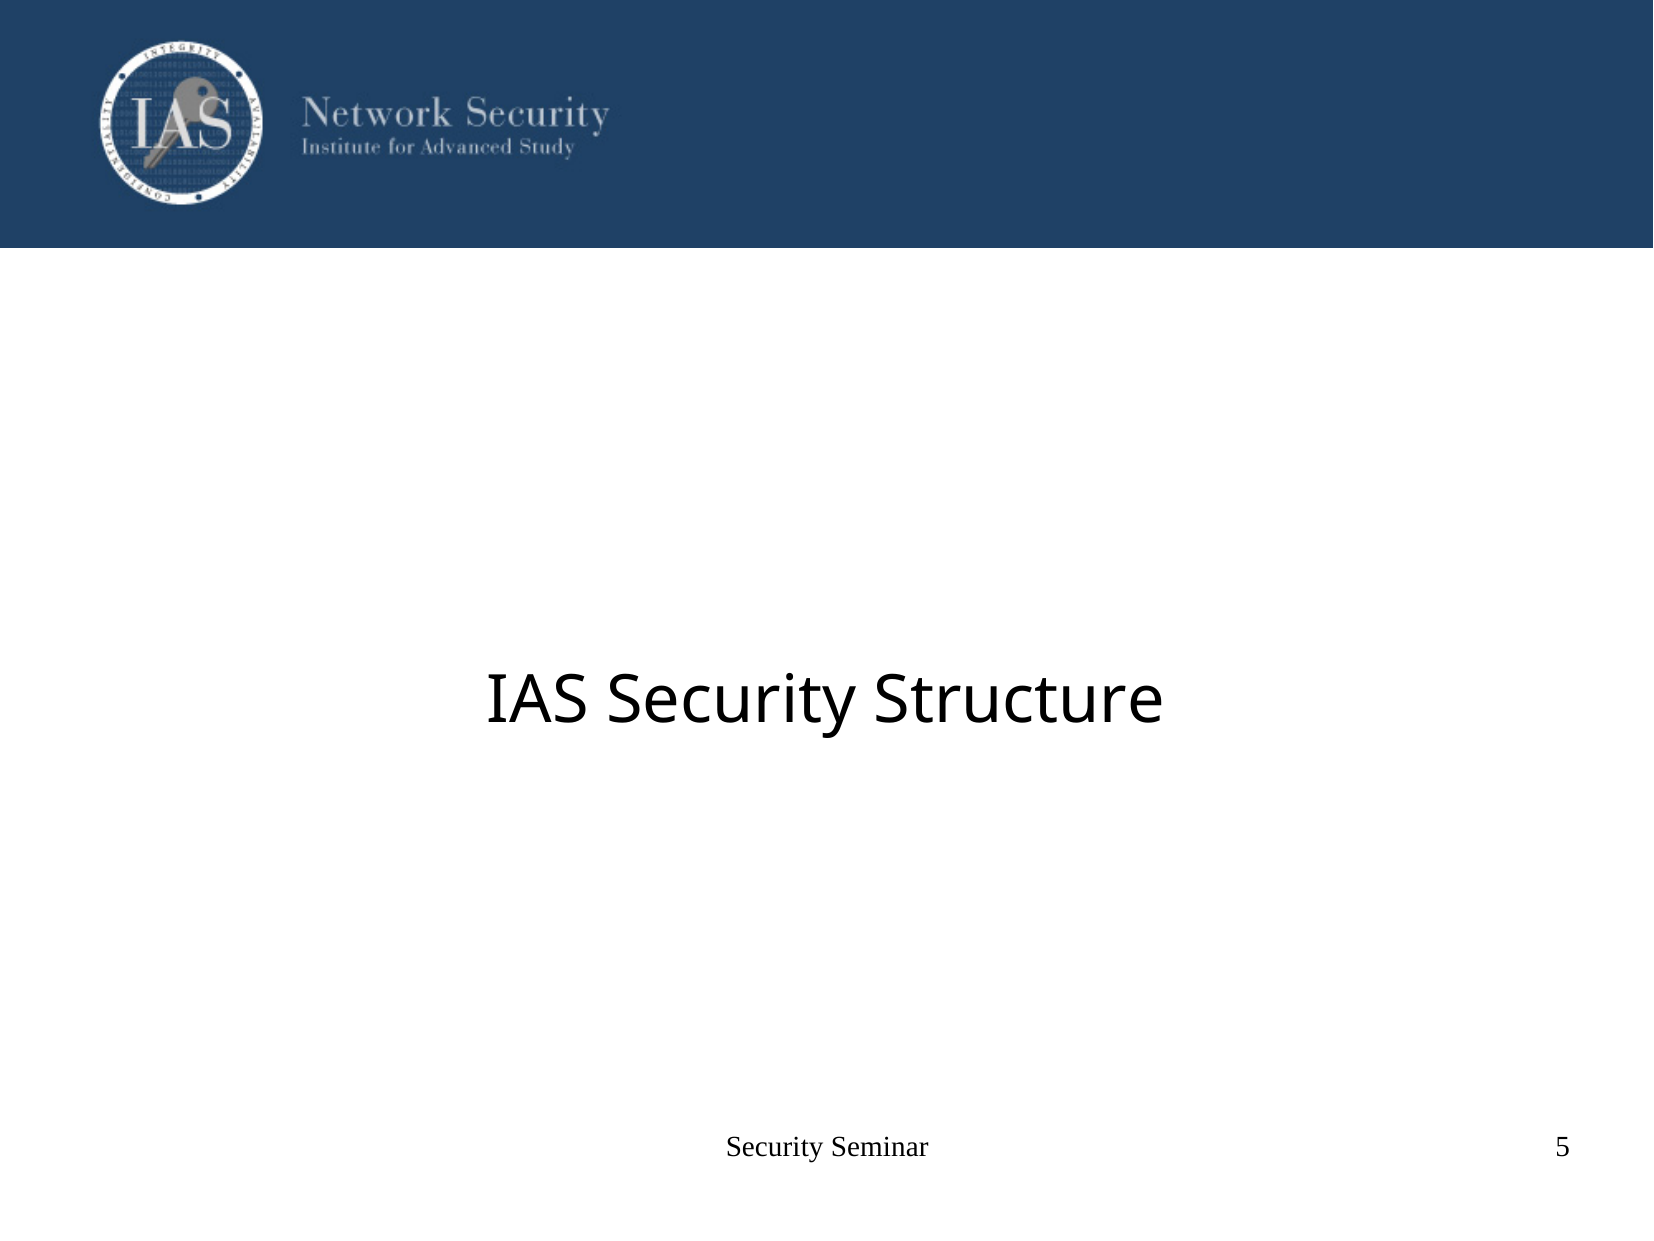

# IAS Security Structure
Security Seminar
5